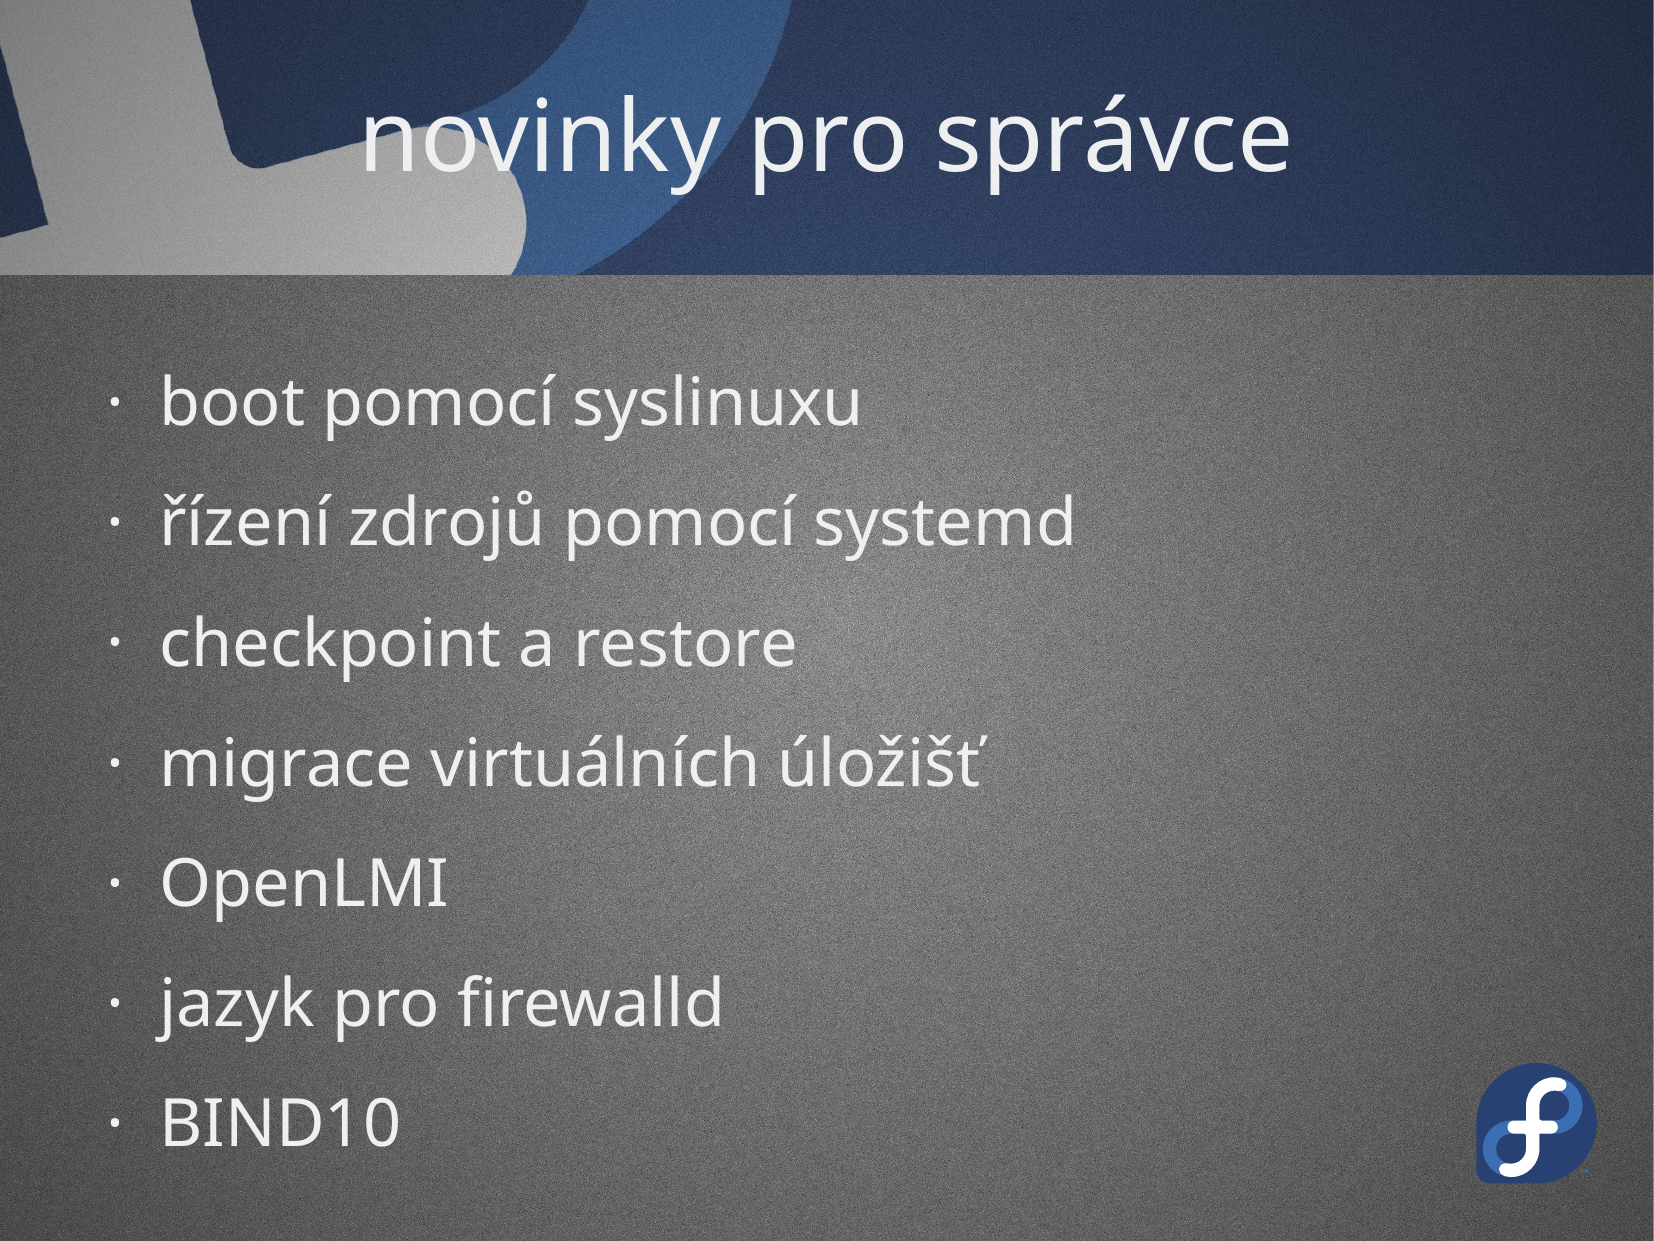

# novinky pro správce
boot pomocí syslinuxu
řízení zdrojů pomocí systemd
checkpoint a restore
migrace virtuálních úložišť
OpenLMI
jazyk pro firewalld
BIND10